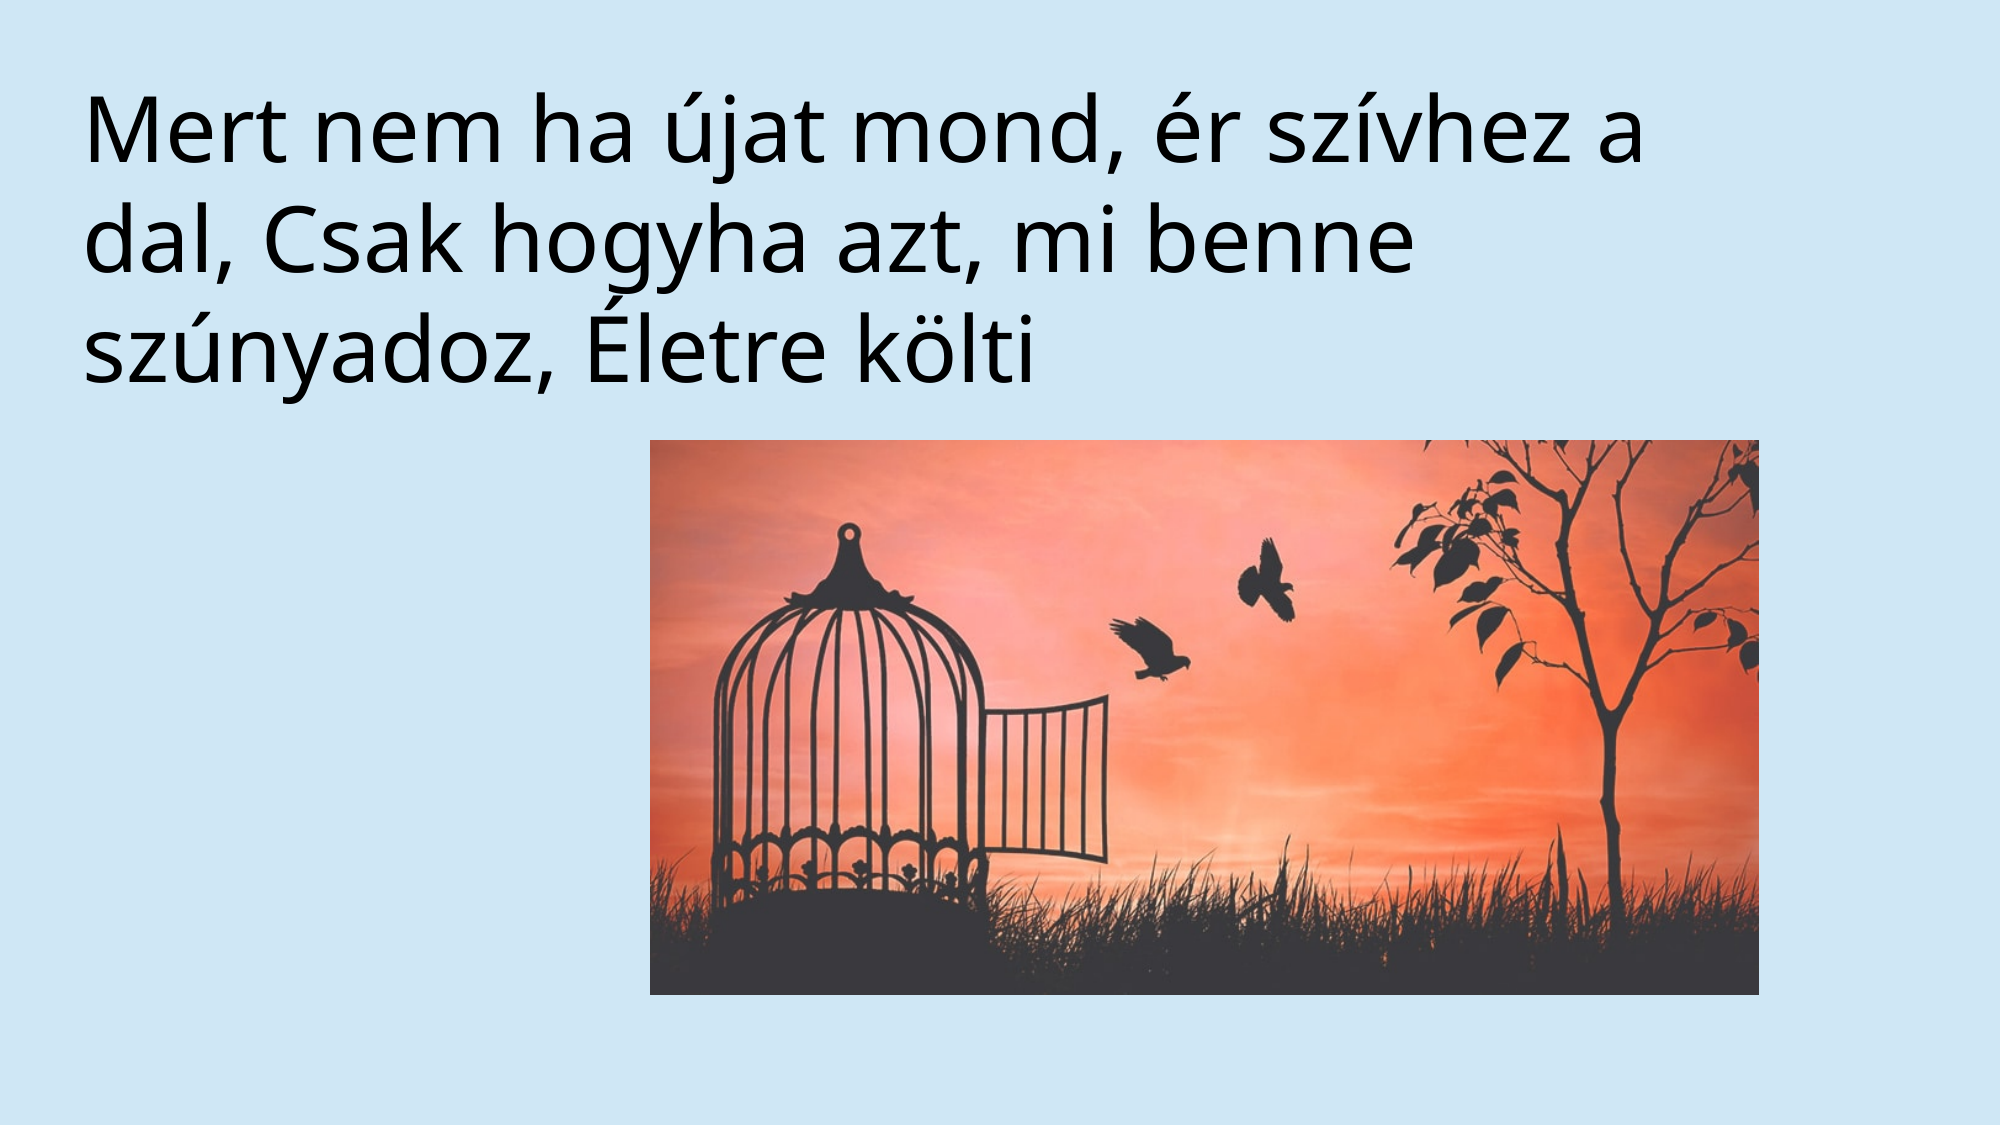

Mert nem ha újat mond, ér szívhez a dal, Csak hogyha azt, mi benne szúnyadoz, Életre költi